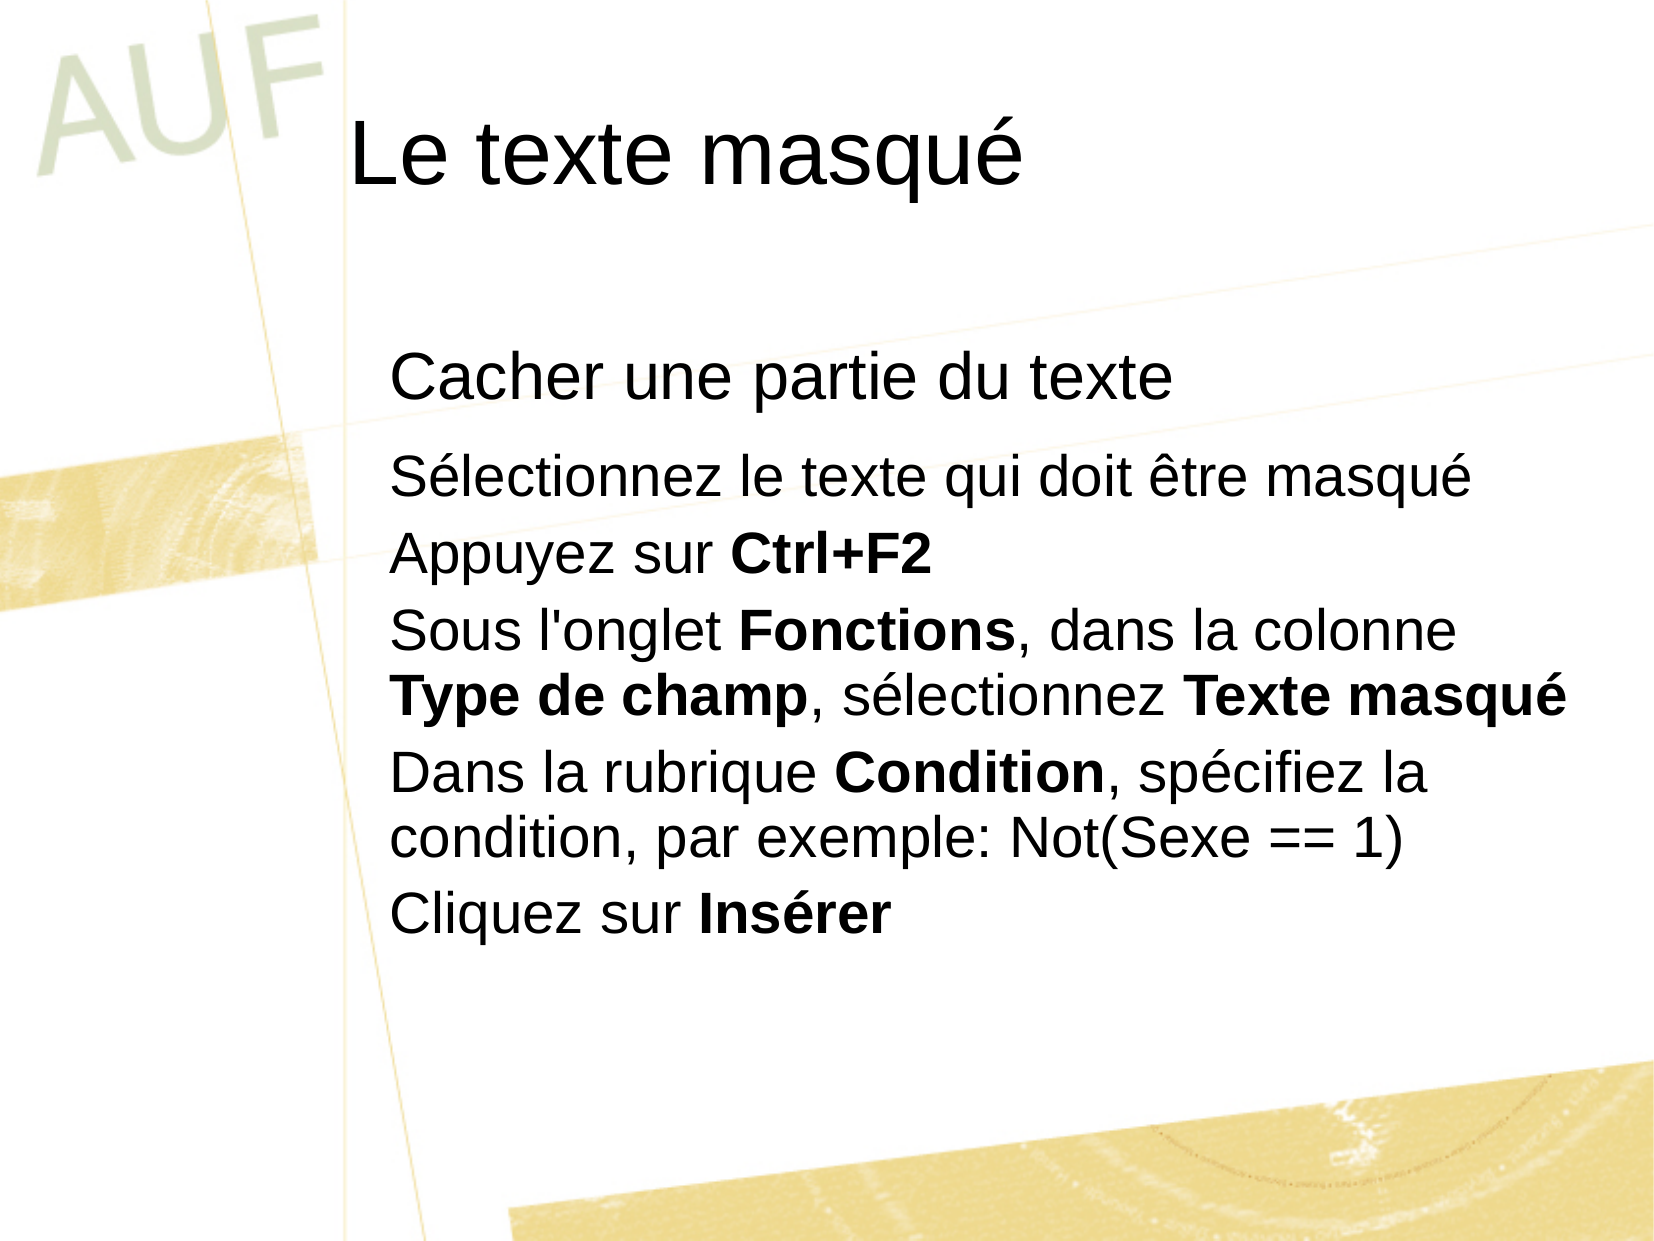

# Le texte masqué
Cacher une partie du texte
Sélectionnez le texte qui doit être masqué
Appuyez sur Ctrl+F2
Sous l'onglet Fonctions, dans la colonne Type de champ, sélectionnez Texte masqué
Dans la rubrique Condition, spécifiez la condition, par exemple: Not(Sexe == 1)
Cliquez sur Insérer